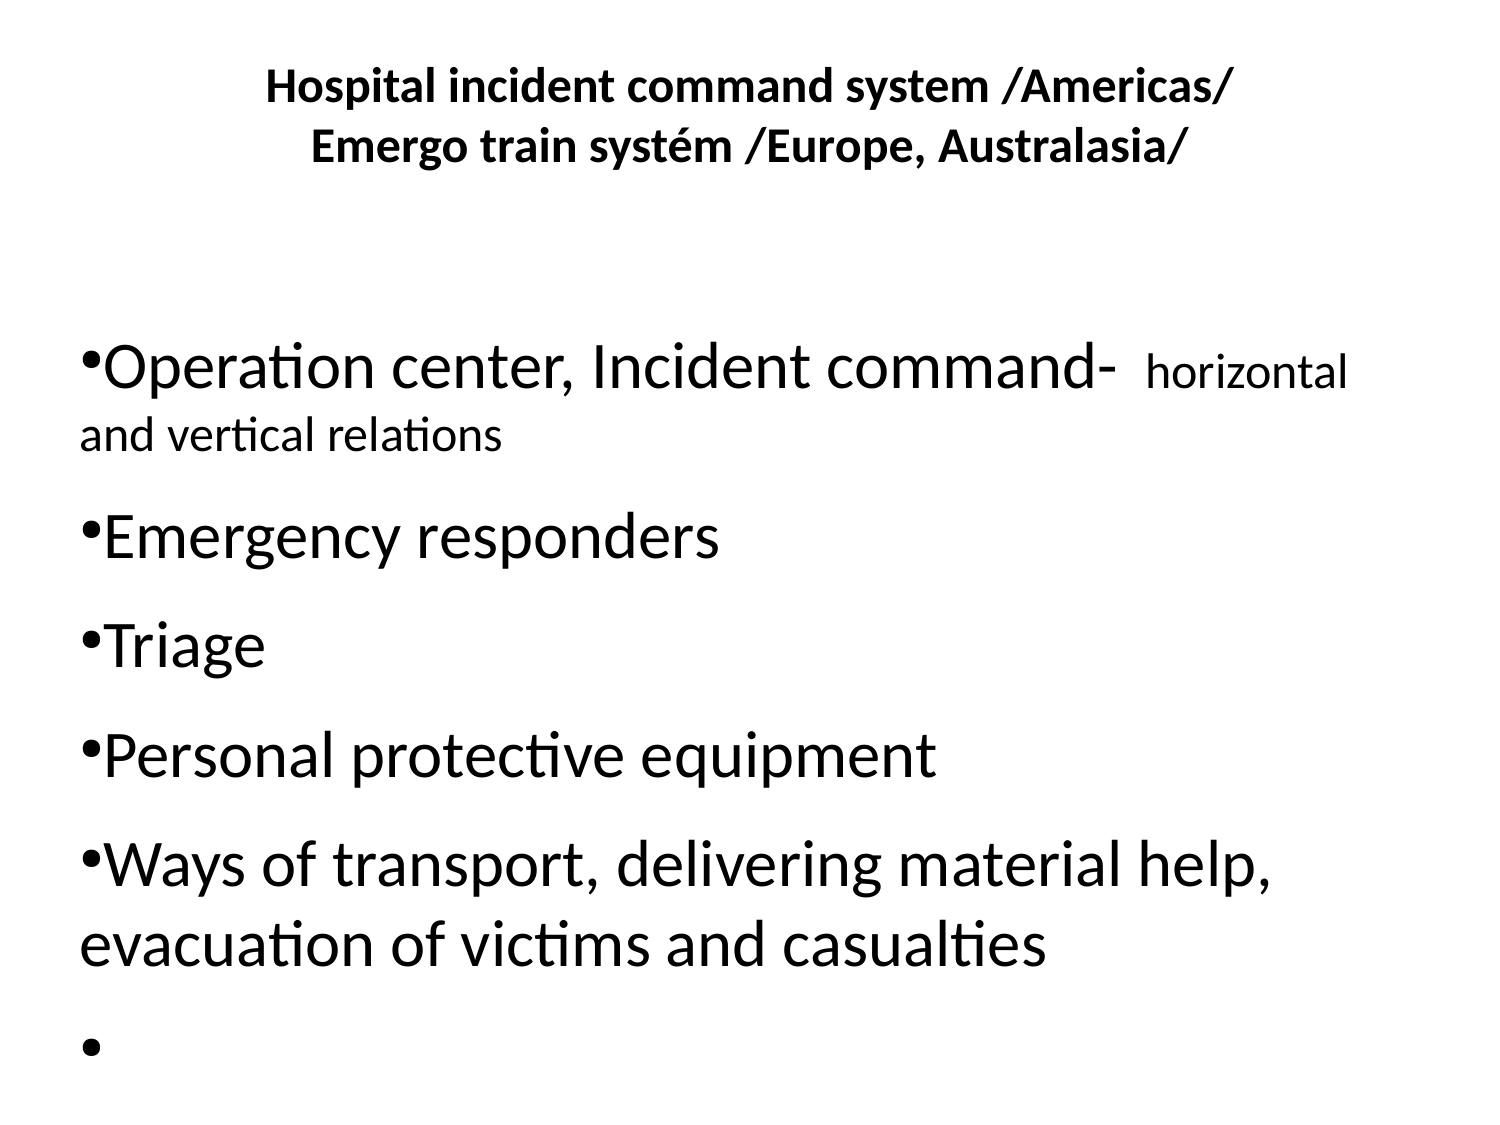

# Hospital incident command system /Americas/ Emergo train systém /Europe, Australasia/
Operation center, Incident command- horizontal and vertical relations
Emergency responders
Triage
Personal protective equipment
Ways of transport, delivering material help, evacuation of victims and casualties